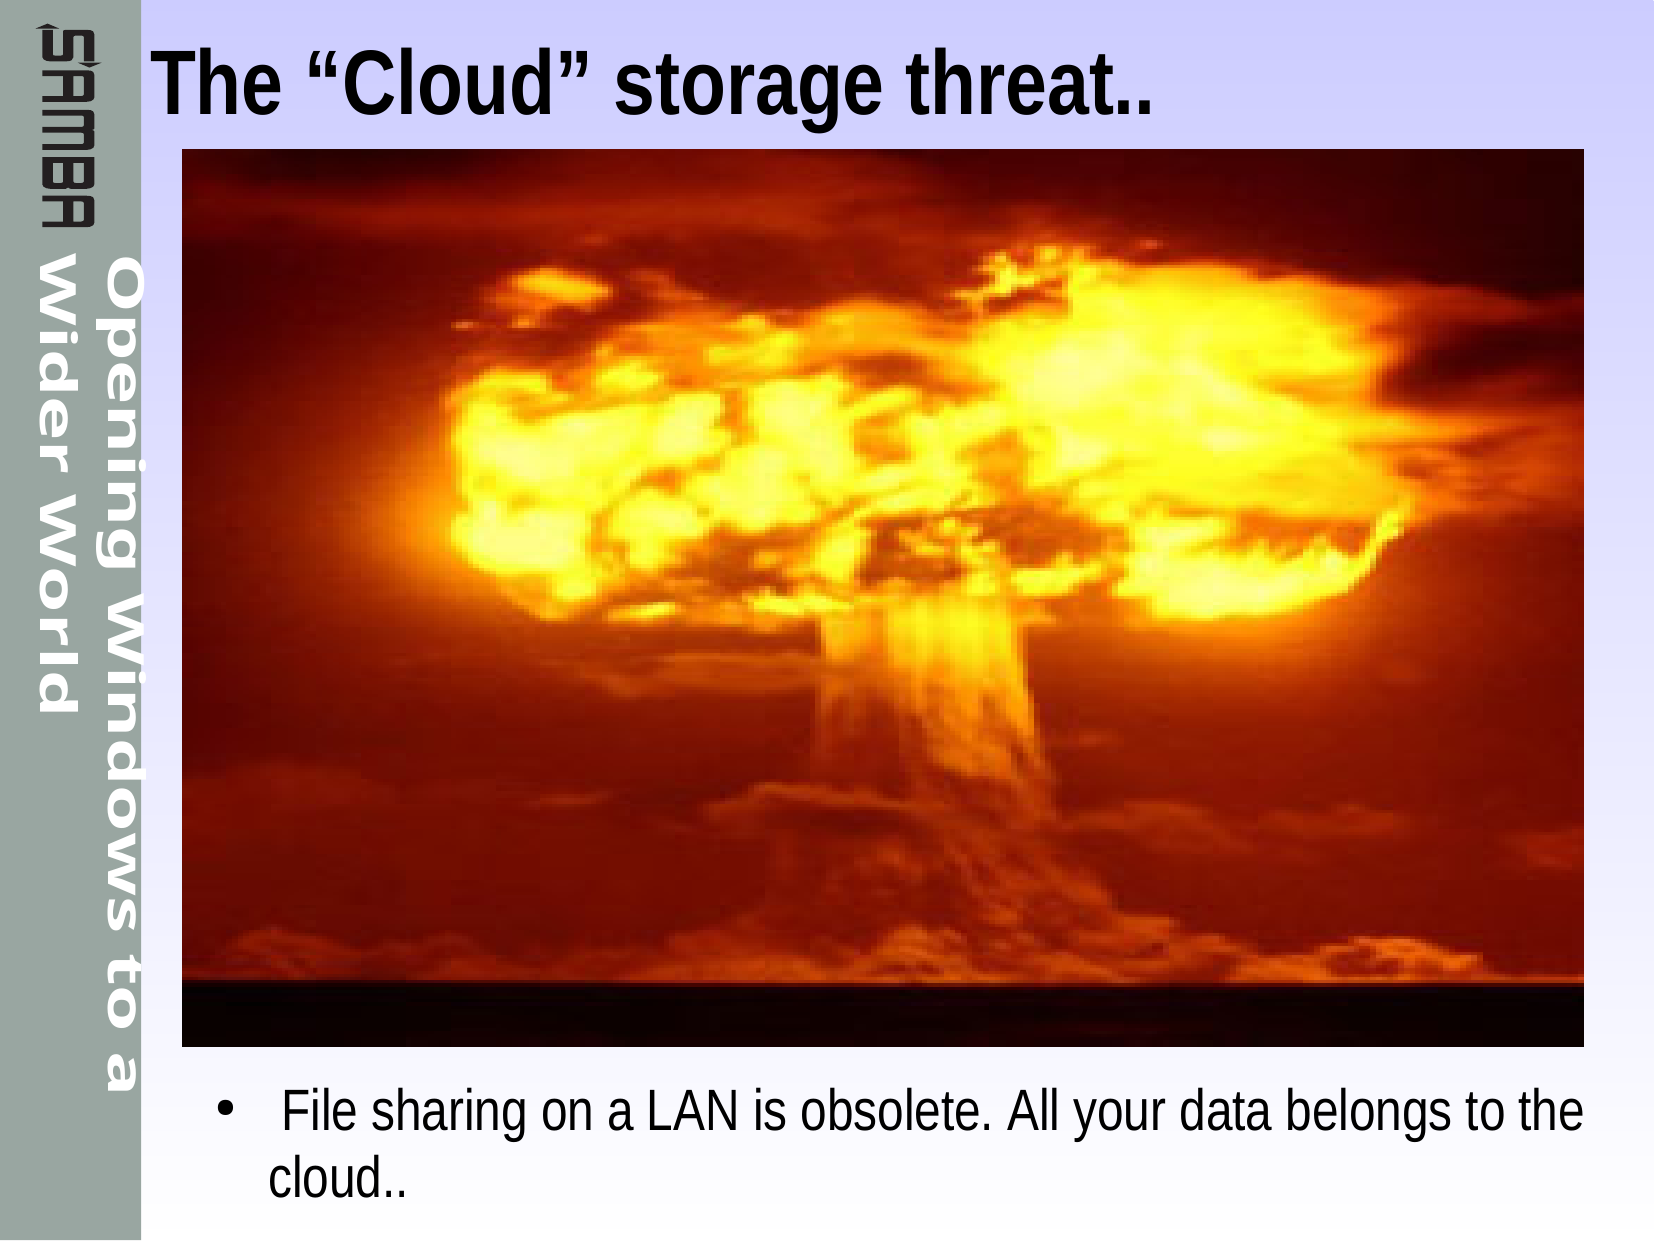

# The “Cloud” storage threat..
 File sharing on a LAN is obsolete. All your data belongs to the cloud..